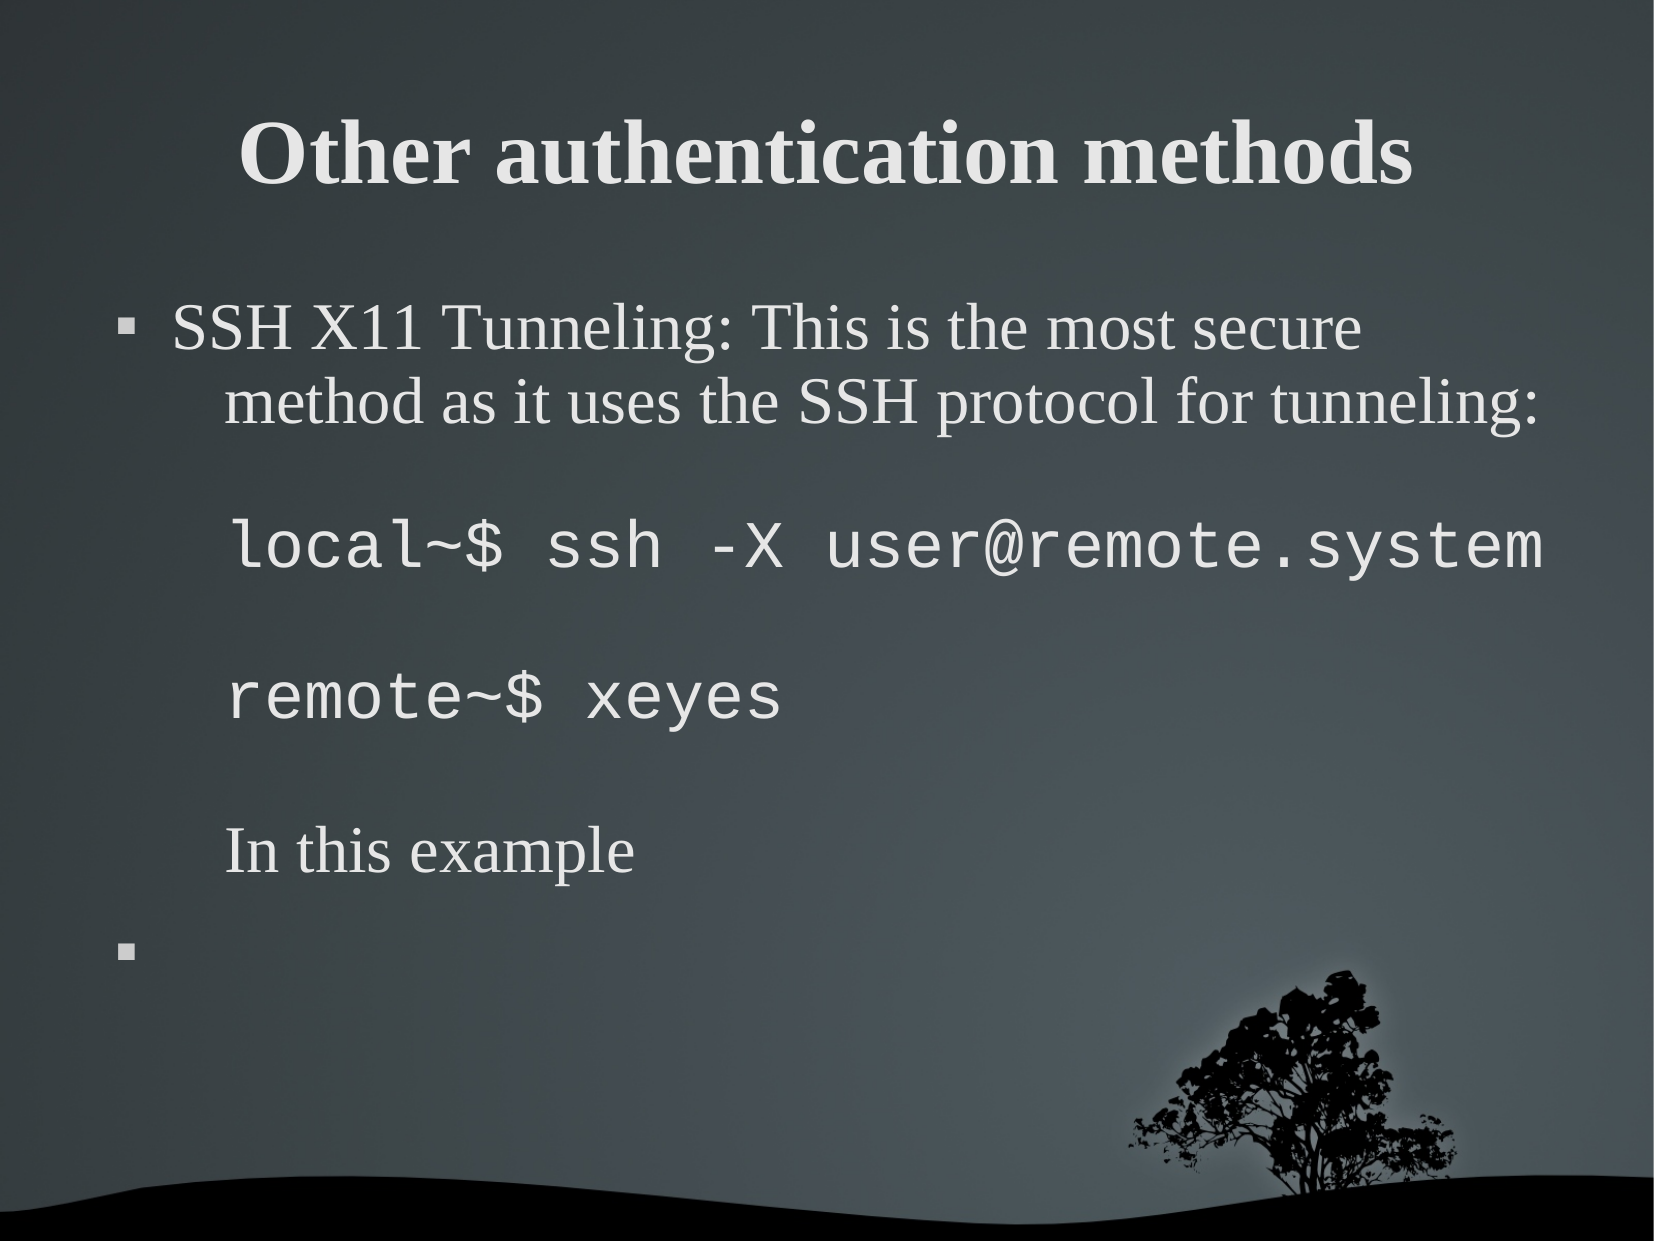

# Other authentication methods
SSH X11 Tunneling: This is the most secure method as it uses the SSH protocol for tunneling:
local~$ ssh -X user@remote.system
remote~$ xeyes
In this example